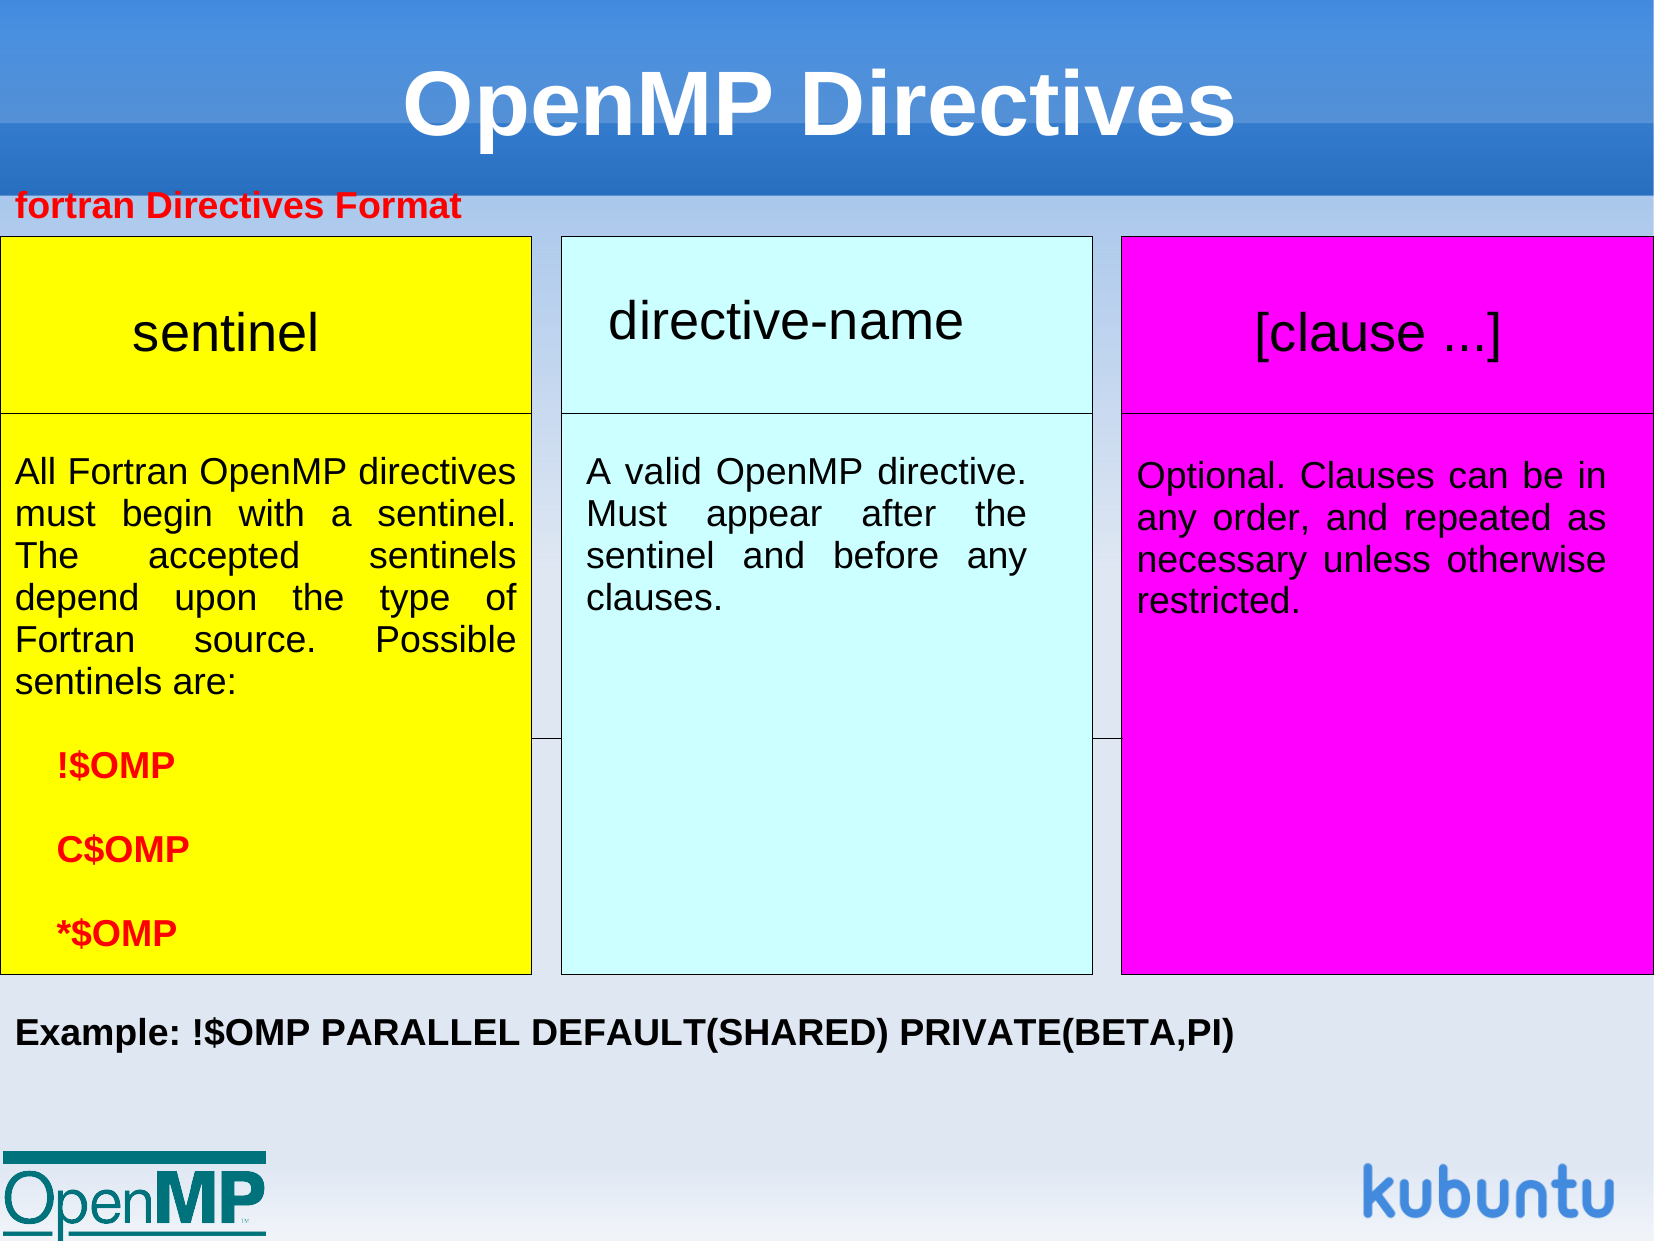

# OpenMP Directives
fortran Directives Format
directive-name
sentinel
[clause ...]
All Fortran OpenMP directives must begin with a sentinel. The accepted sentinels depend upon the type of Fortran source. Possible sentinels are:
 !$OMP
 C$OMP
 *$OMP
A valid OpenMP directive. Must appear after the sentinel and before any clauses.
Optional. Clauses can be in any order, and repeated as necessary unless otherwise restricted.
Example: !$OMP PARALLEL DEFAULT(SHARED) PRIVATE(BETA,PI)